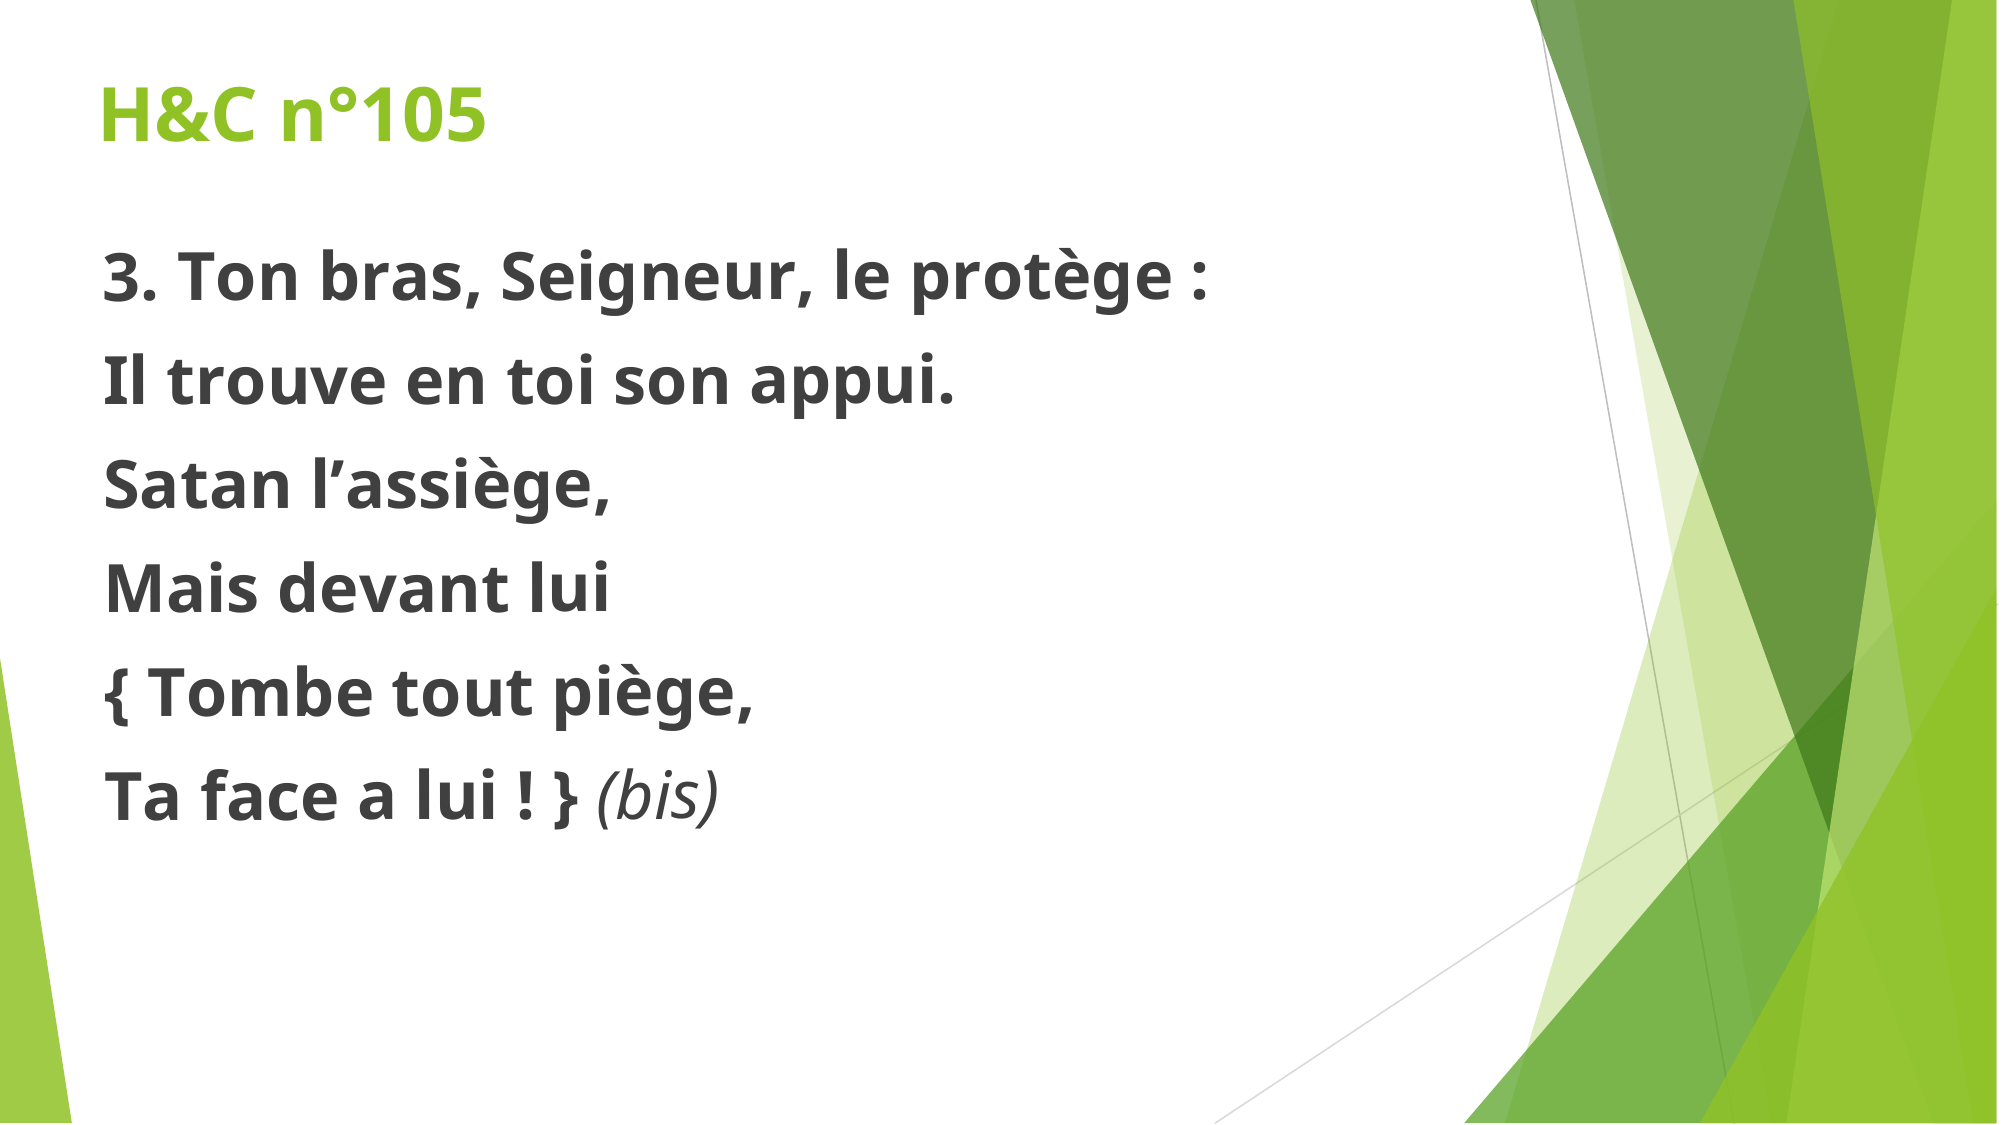

H&C n°105
3. Ton bras, Seigneur, le protège :
Il trouve en toi son appui.
Satan l’assiège,
Mais devant lui
{ Tombe tout piège,
Ta face a lui ! } (bis)